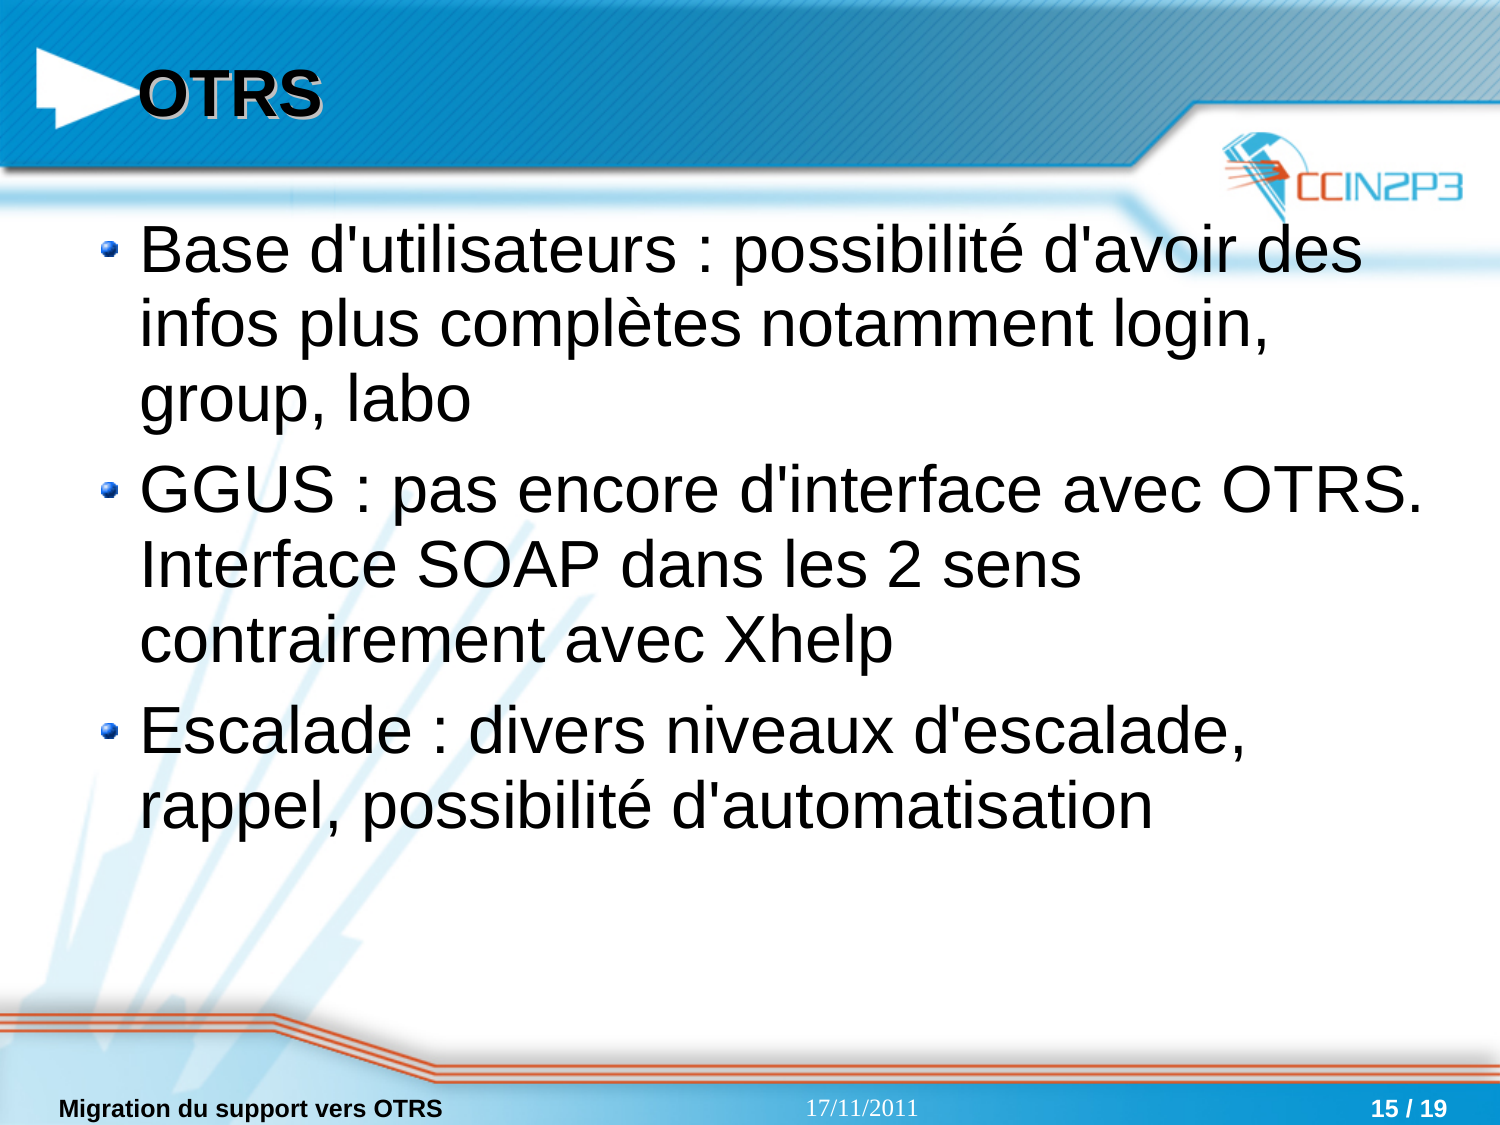

# OTRS
Base d'utilisateurs : possibilité d'avoir des infos plus complètes notamment login, group, labo
GGUS : pas encore d'interface avec OTRS. Interface SOAP dans les 2 sens contrairement avec Xhelp
Escalade : divers niveaux d'escalade, rappel, possibilité d'automatisation
Migration du support vers OTRS
15